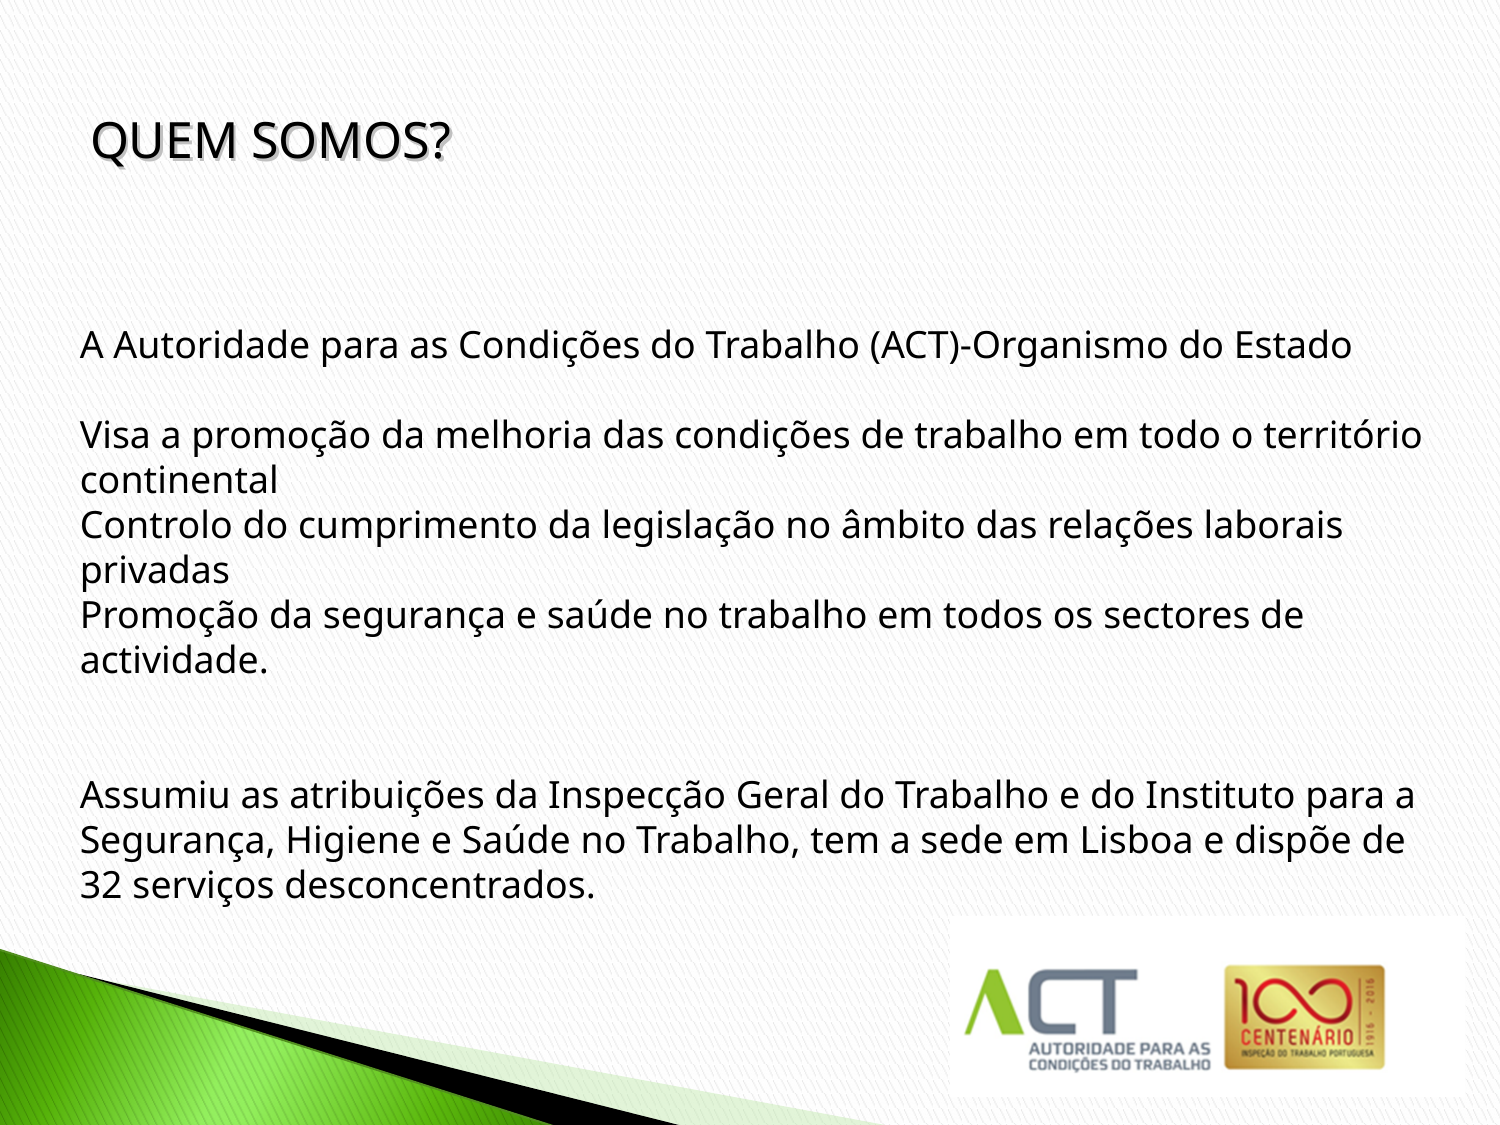

# QUEM SOMOS?
A Autoridade para as Condições do Trabalho (ACT)-Organismo do Estado
Visa a promoção da melhoria das condições de trabalho em todo o território continental
Controlo do cumprimento da legislação no âmbito das relações laborais privadas
Promoção da segurança e saúde no trabalho em todos os sectores de actividade.
Assumiu as atribuições da Inspecção Geral do Trabalho e do Instituto para a Segurança, Higiene e Saúde no Trabalho, tem a sede em Lisboa e dispõe de 32 serviços desconcentrados.